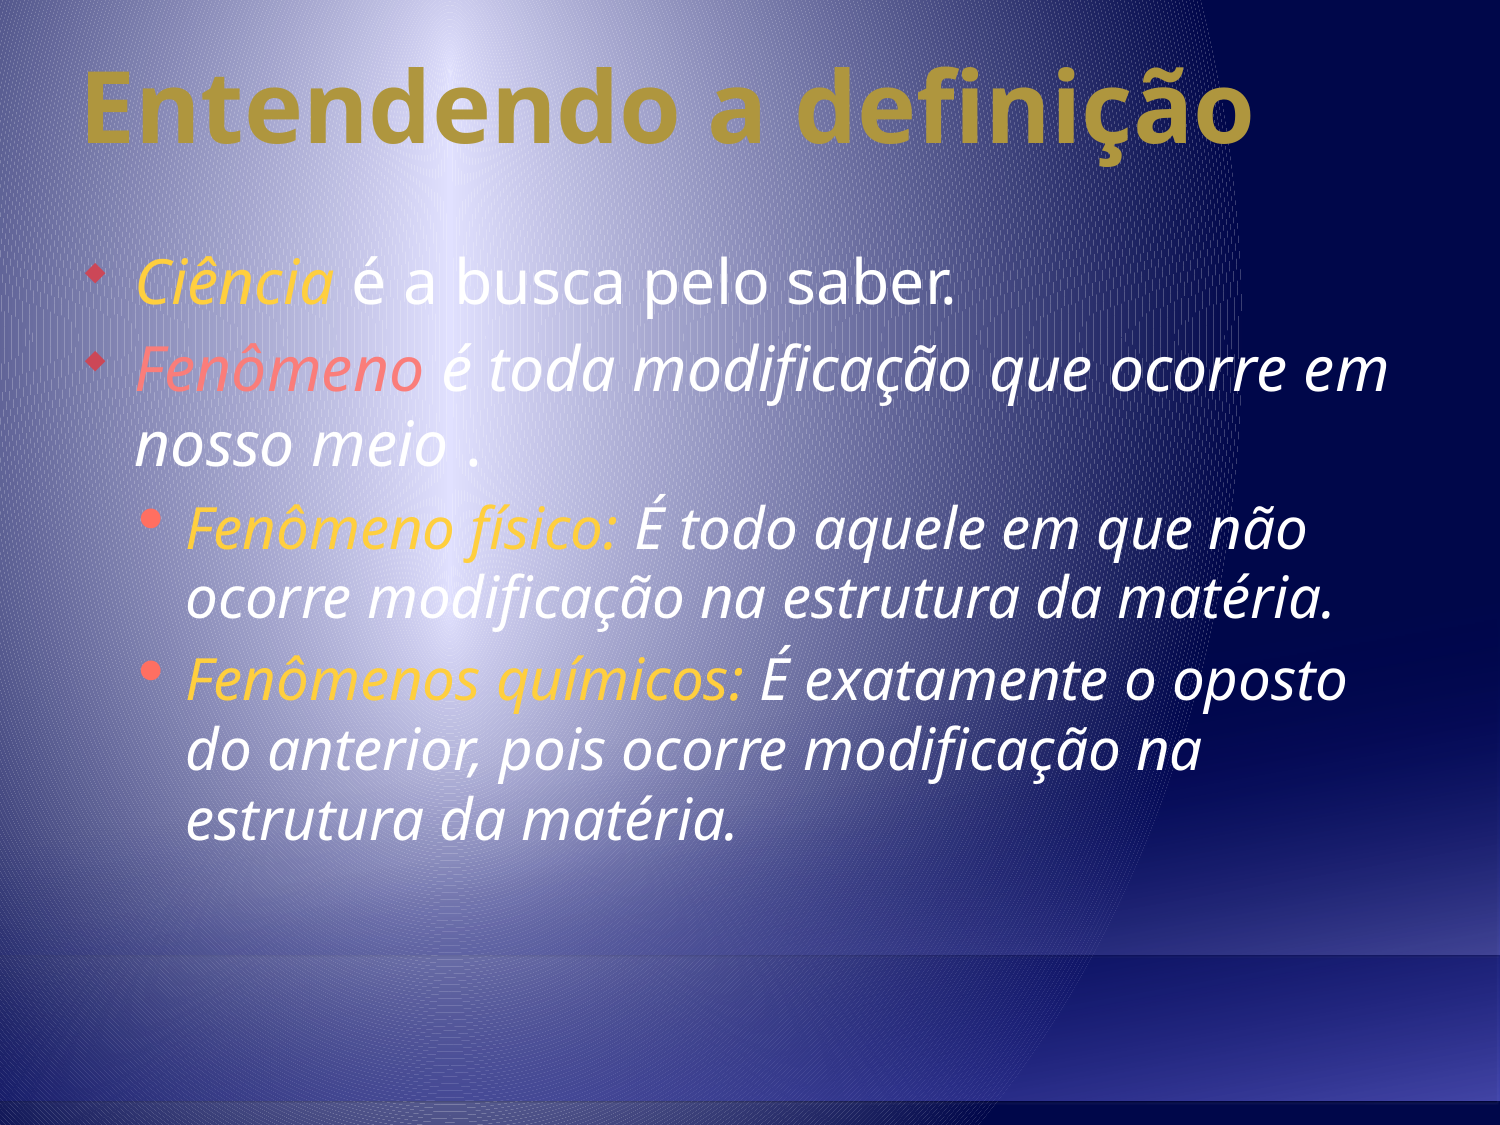

# Entendendo a definição
Ciência é a busca pelo saber.
Fenômeno é toda modificação que ocorre em nosso meio .
Fenômeno físico: É todo aquele em que não ocorre modificação na estrutura da matéria.
Fenômenos químicos: É exatamente o oposto do anterior, pois ocorre modificação na estrutura da matéria.